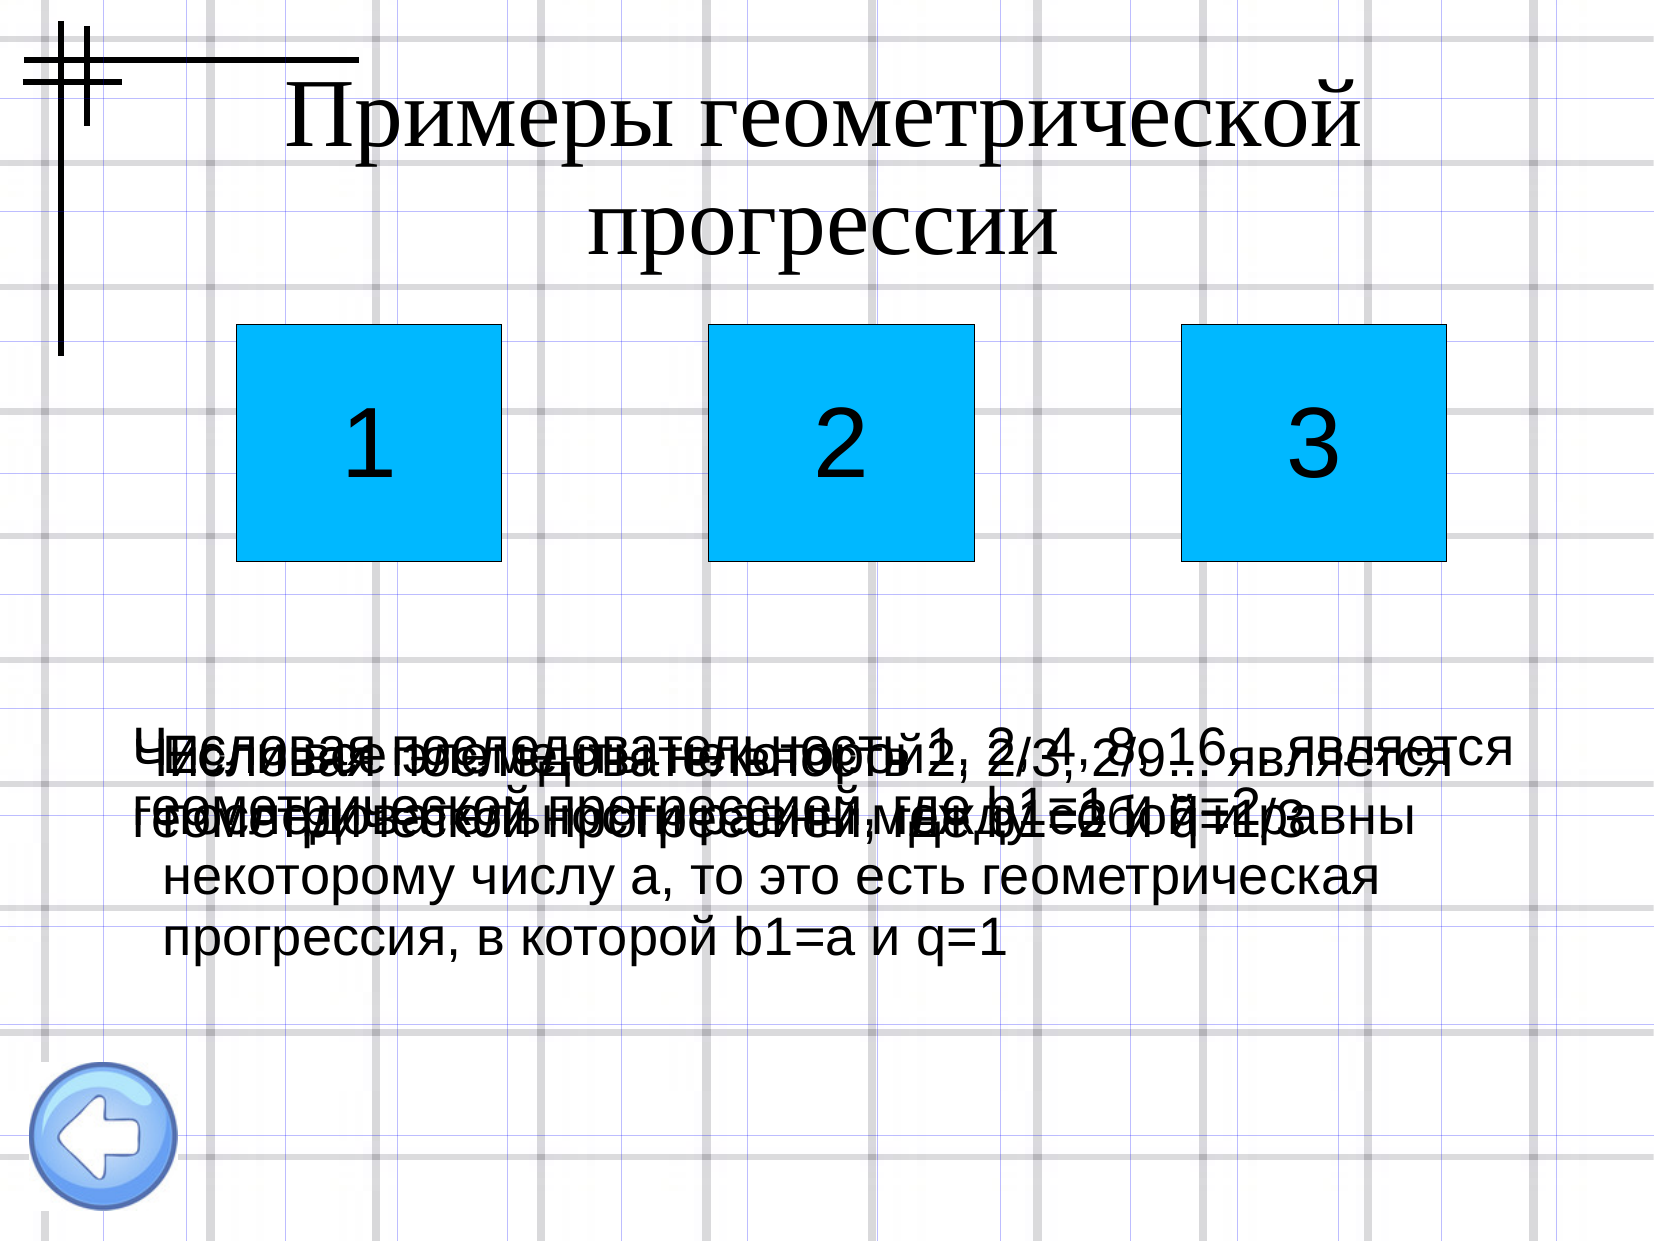

# Примеры геометрической прогрессии
1
2
3
Числовая последовательность 1, 2, 4, 8, 16... является геометрической прогрессией, где b1=1 и q=2
Если все элементы некоторой последовательности равны между собой и равны некоторому числу a, то это есть геометрическая прогрессия, в которой b1=a и q=1
Числовая последовательность 2, 2/3, 2/9... является геометрической прогрессией, где b1=2 и q=1/3